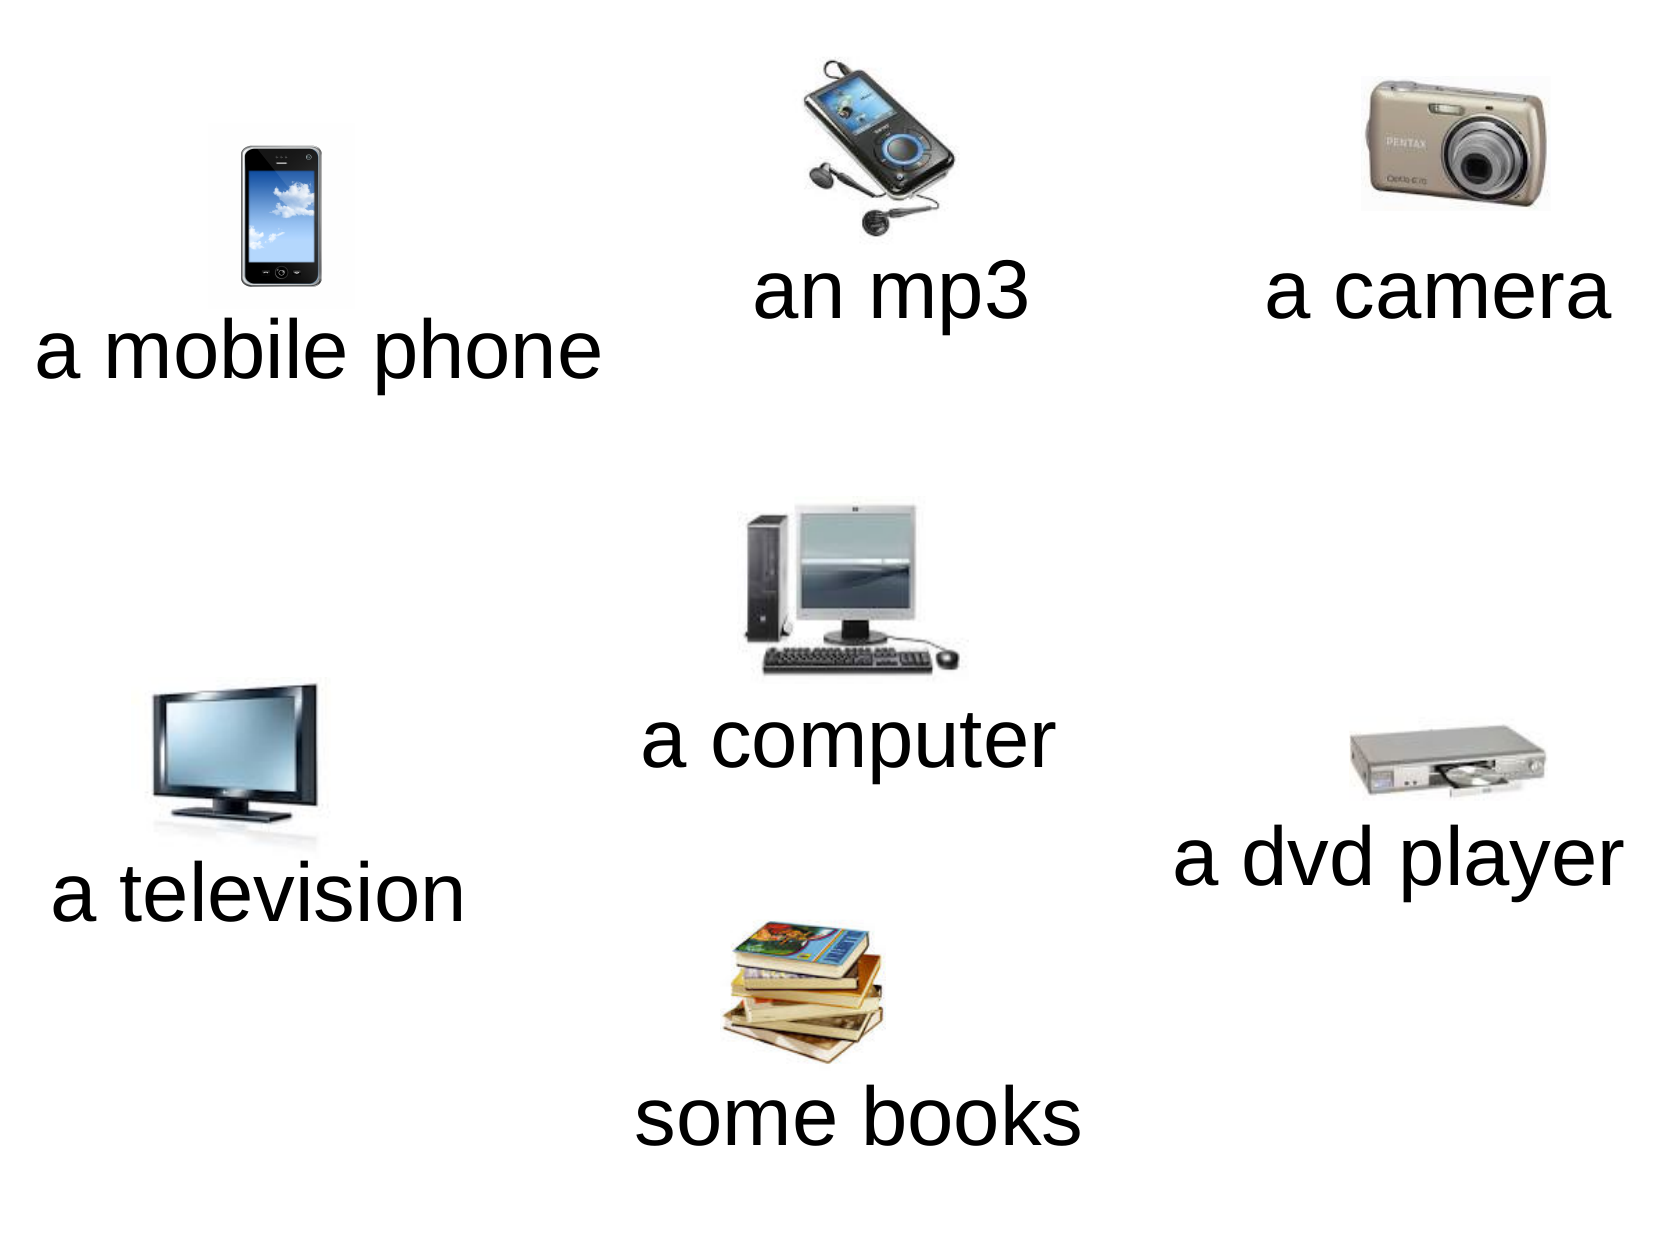

a camera
an mp3
a mobile phone
a computer
a dvd player
a television
some books